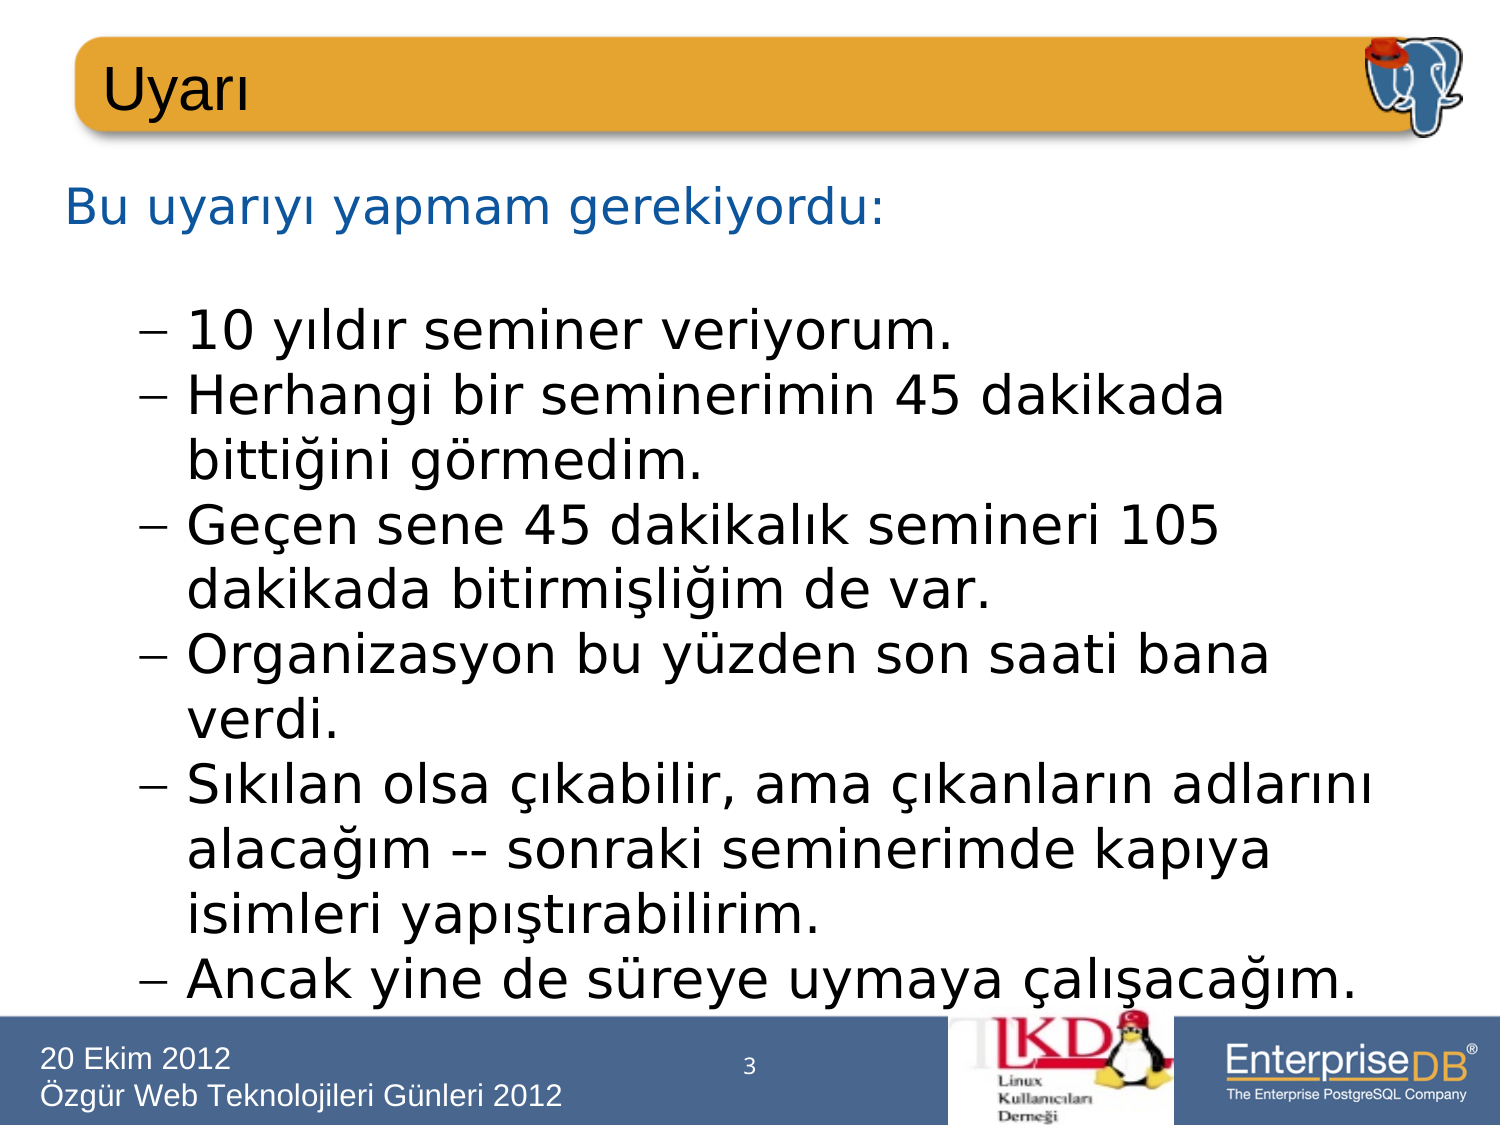

Uyarı
Bu uyarıyı yapmam gerekiyordu:
10 yıldır seminer veriyorum.
Herhangi bir seminerimin 45 dakikada bittiğini görmedim.
Geçen sene 45 dakikalık semineri 105 dakikada bitirmişliğim de var.
Organizasyon bu yüzden son saati bana verdi.
Sıkılan olsa çıkabilir, ama çıkanların adlarını alacağım -- sonraki seminerimde kapıya isimleri yapıştırabilirim.
Ancak yine de süreye uymaya çalışacağım.